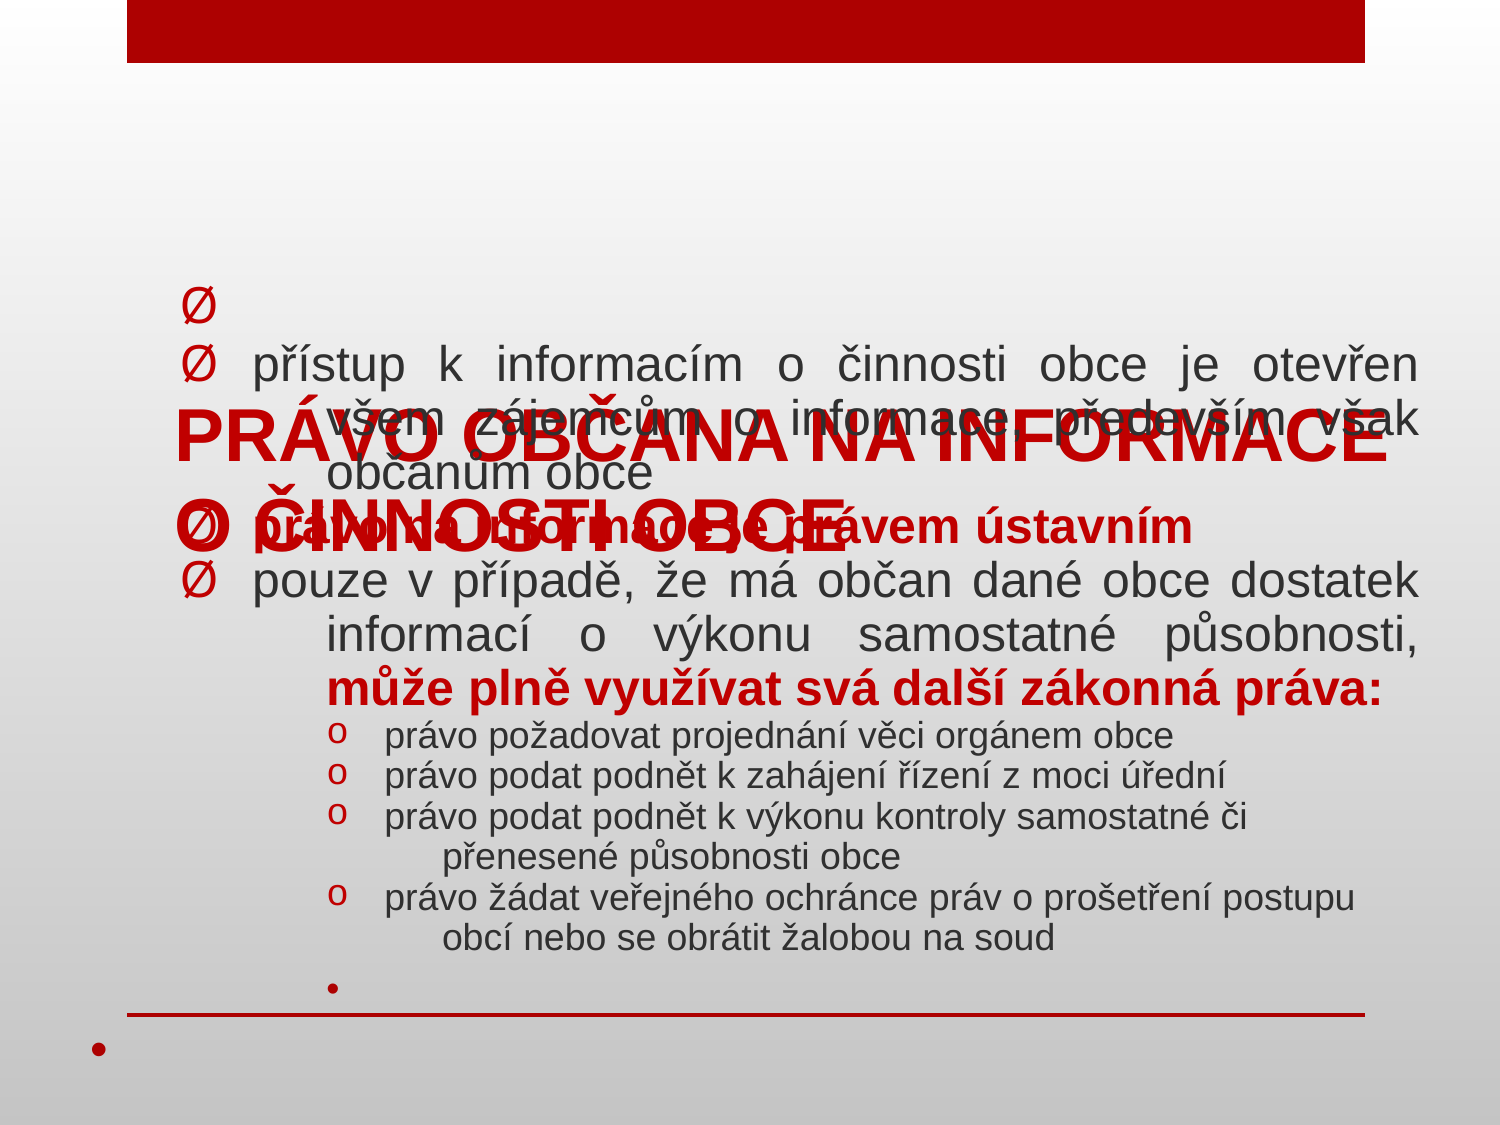

# PRÁVO OBČANA NA INFORMACE O ČINNOSTI OBCE
přístup k informacím o činnosti obce je otevřen všem zájemcům o informace, především však občanům obce
právo na informace je právem ústavním
pouze v případě, že má občan dané obce dostatek informací o výkonu samostatné působnosti, může plně využívat svá další zákonná práva:
právo požadovat projednání věci orgánem obce
právo podat podnět k zahájení řízení z moci úřední
právo podat podnět k výkonu kontroly samostatné či přenesené působnosti obce
právo žádat veřejného ochránce práv o prošetření postupu obcí nebo se obrátit žalobou na soud